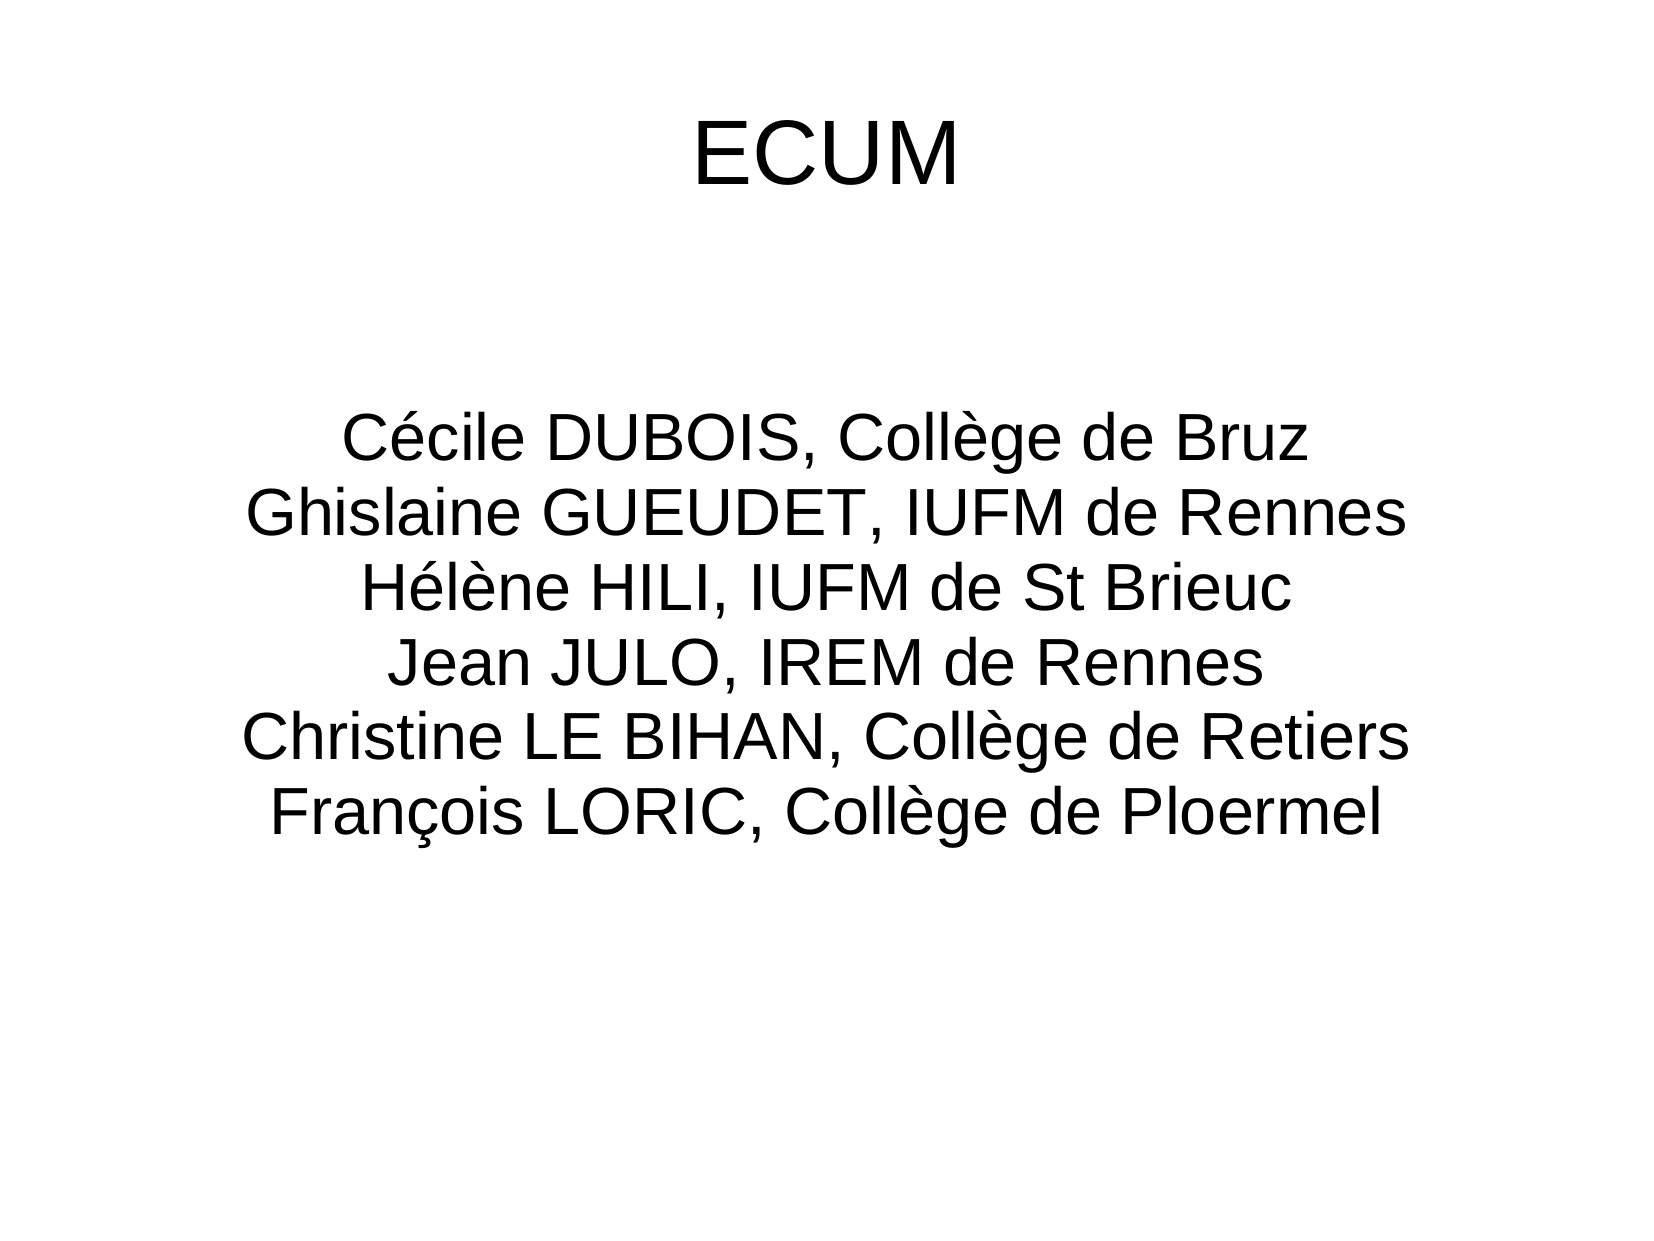

# ECUM
Cécile DUBOIS, Collège de Bruz
Ghislaine GUEUDET, IUFM de Rennes
Hélène HILI, IUFM de St Brieuc
Jean JULO, IREM de Rennes
Christine LE BIHAN, Collège de Retiers
François LORIC, Collège de Ploermel